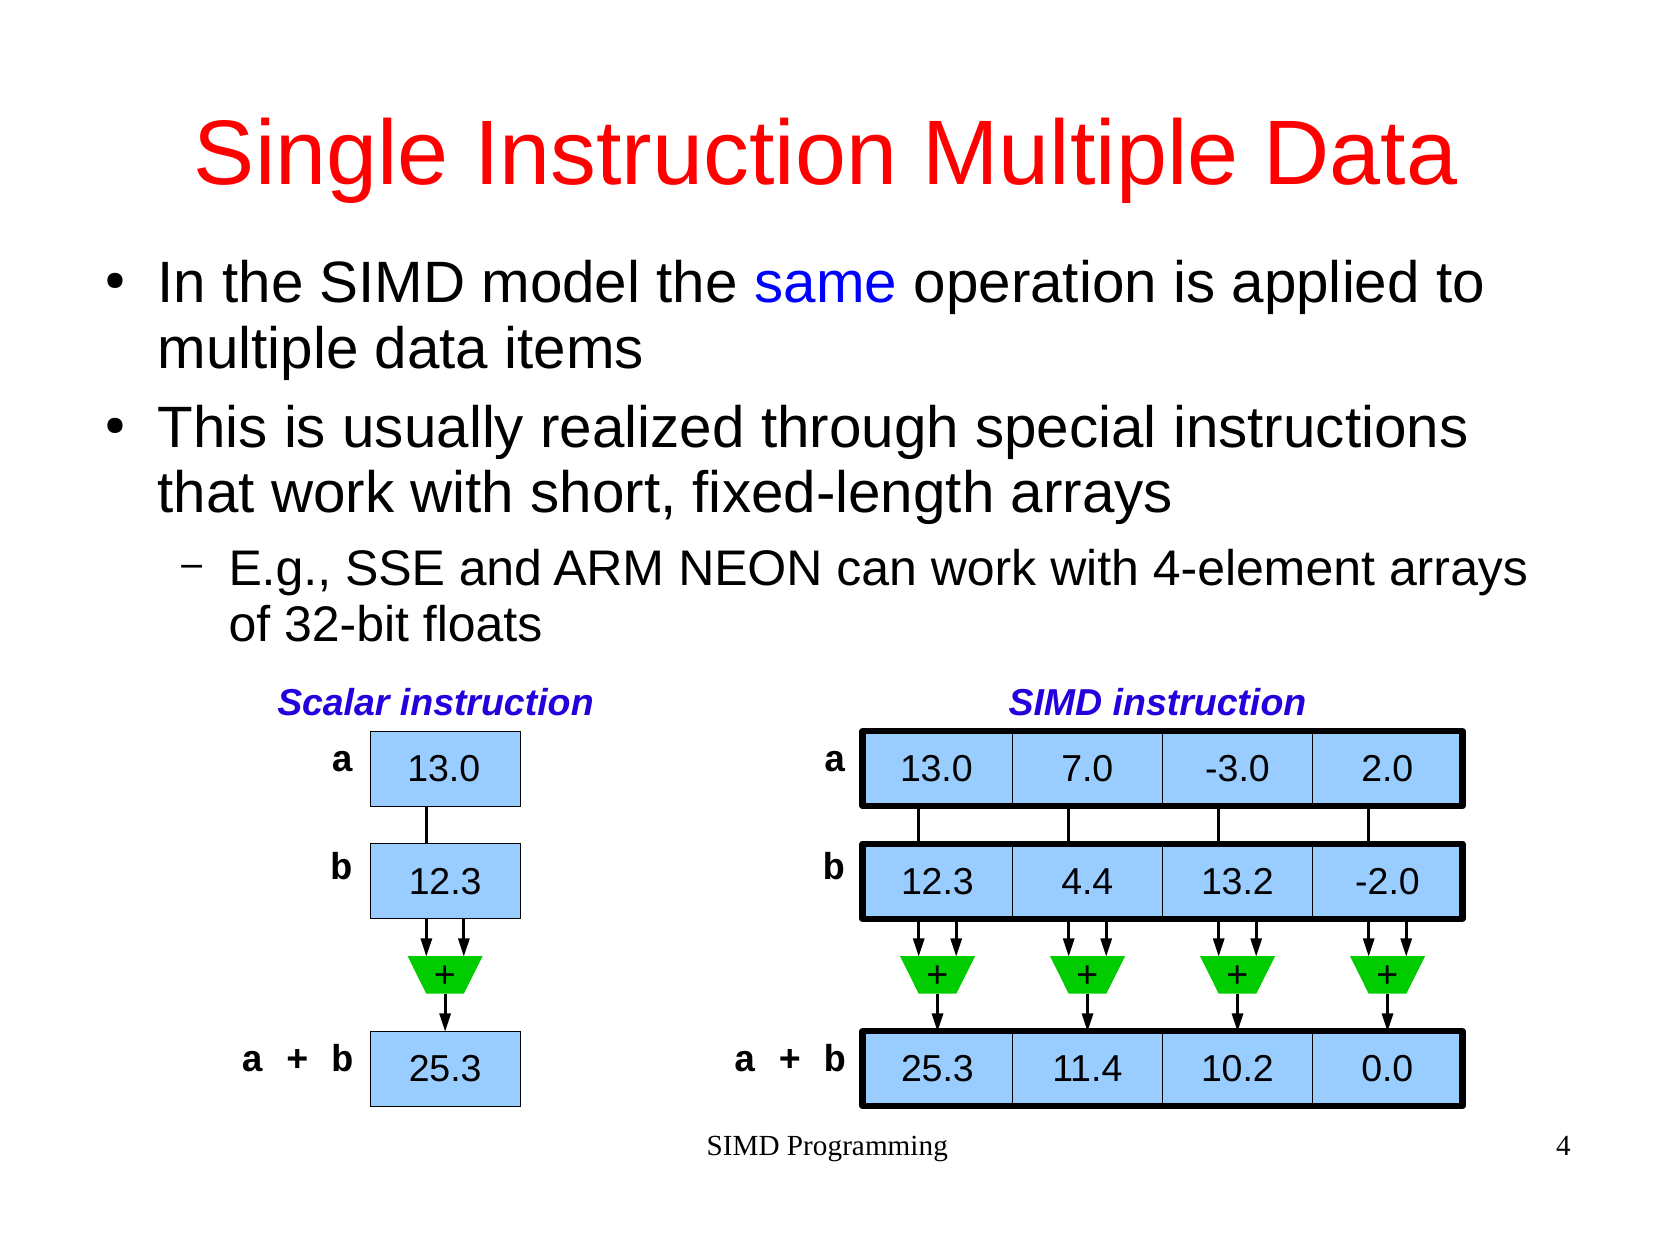

# Single Instruction Multiple Data
In the SIMD model the same operation is applied to multiple data items
This is usually realized through special instructions that work with short, fixed-length arrays
E.g., SSE and ARM NEON can work with 4-element arrays of 32-bit floats
Scalar instruction
SIMD instruction
a
13.0
a
13.0
7.0
-3.0
2.0
b
b
12.3
12.3
4.4
13.2
-2.0
+
+
+
+
+
a + b
25.3
a + b
25.3
11.4
10.2
0.0
SIMD Programming
4